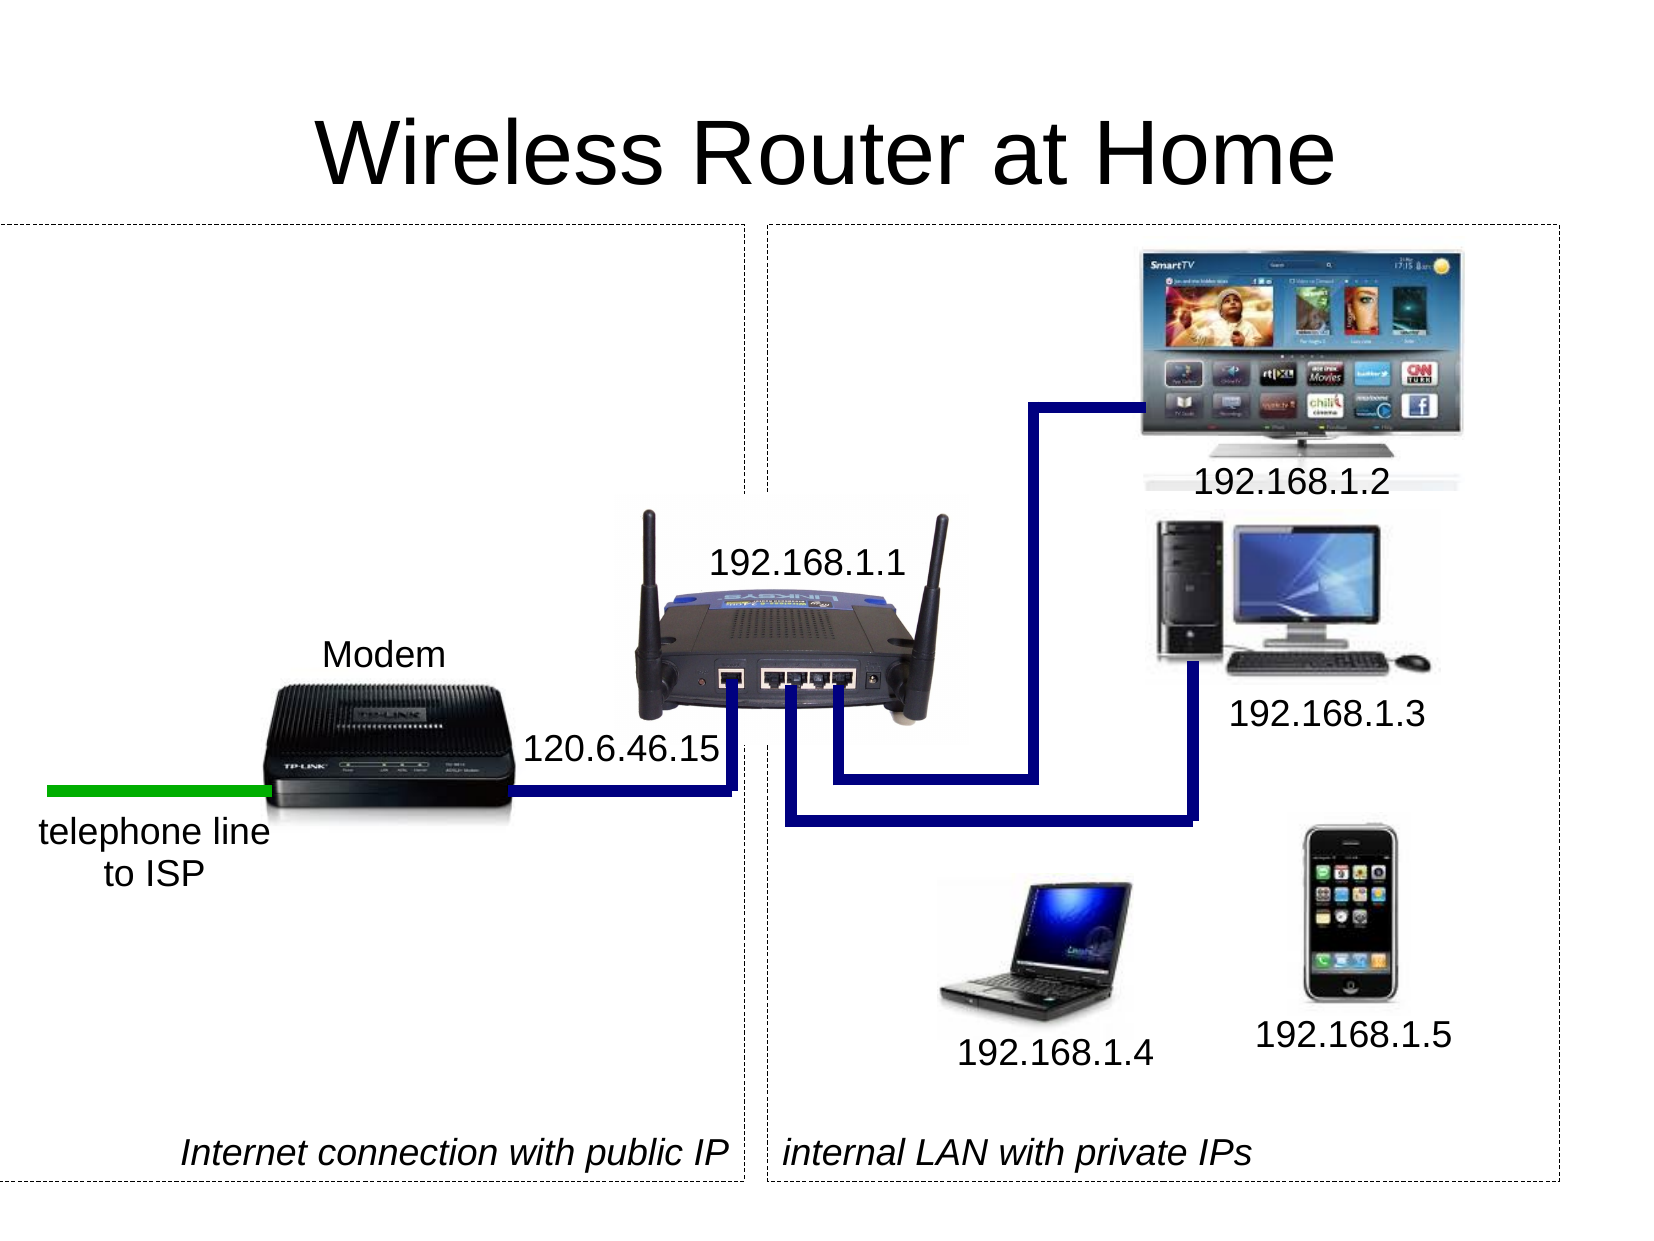

# Wireless Router at Home
192.168.1.2
192.168.1.1
Modem
192.168.1.3
120.6.46.15
telephone line
to ISP
192.168.1.5
192.168.1.4
internal LAN with private IPs
Internet connection with public IP